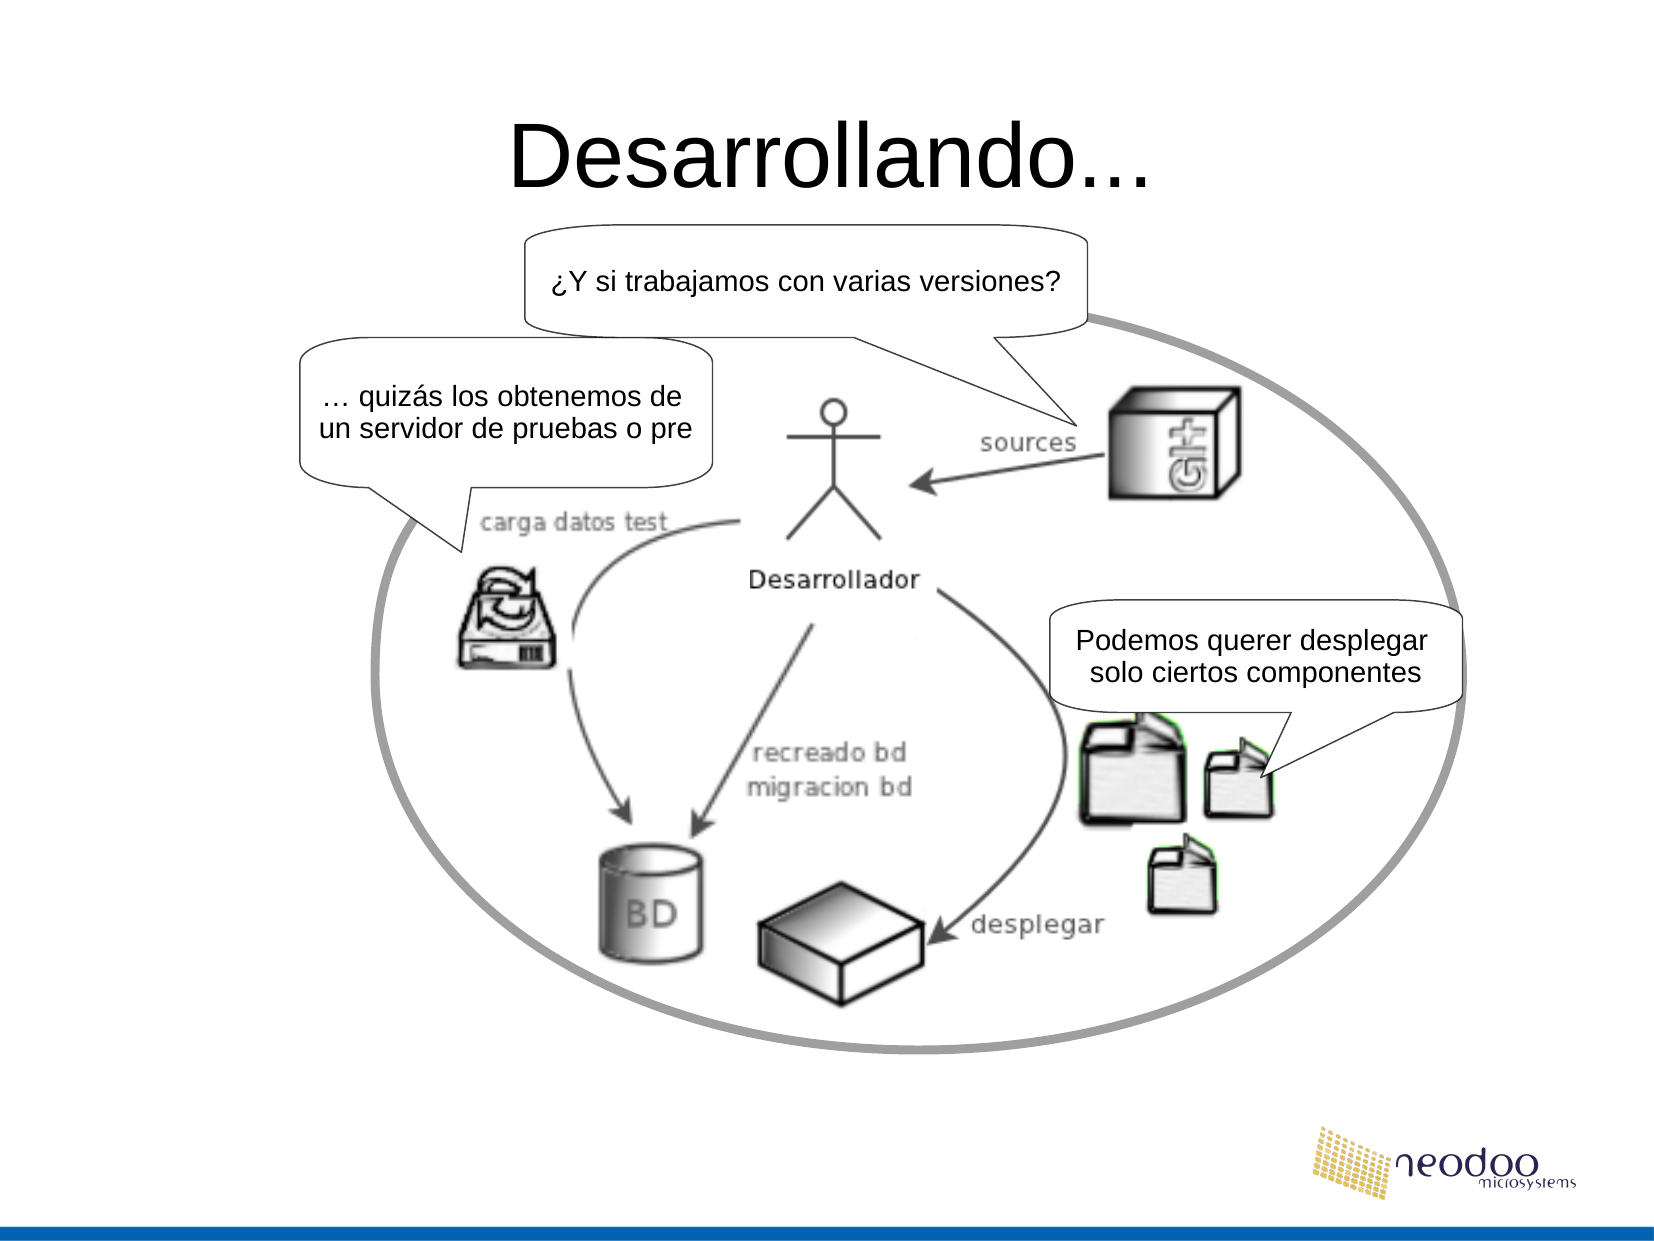

# Desarrollando...
¿Y si trabajamos con varias versiones?
… quizás los obtenemos de
un servidor de pruebas o pre
Podemos querer desplegar
solo ciertos componentes